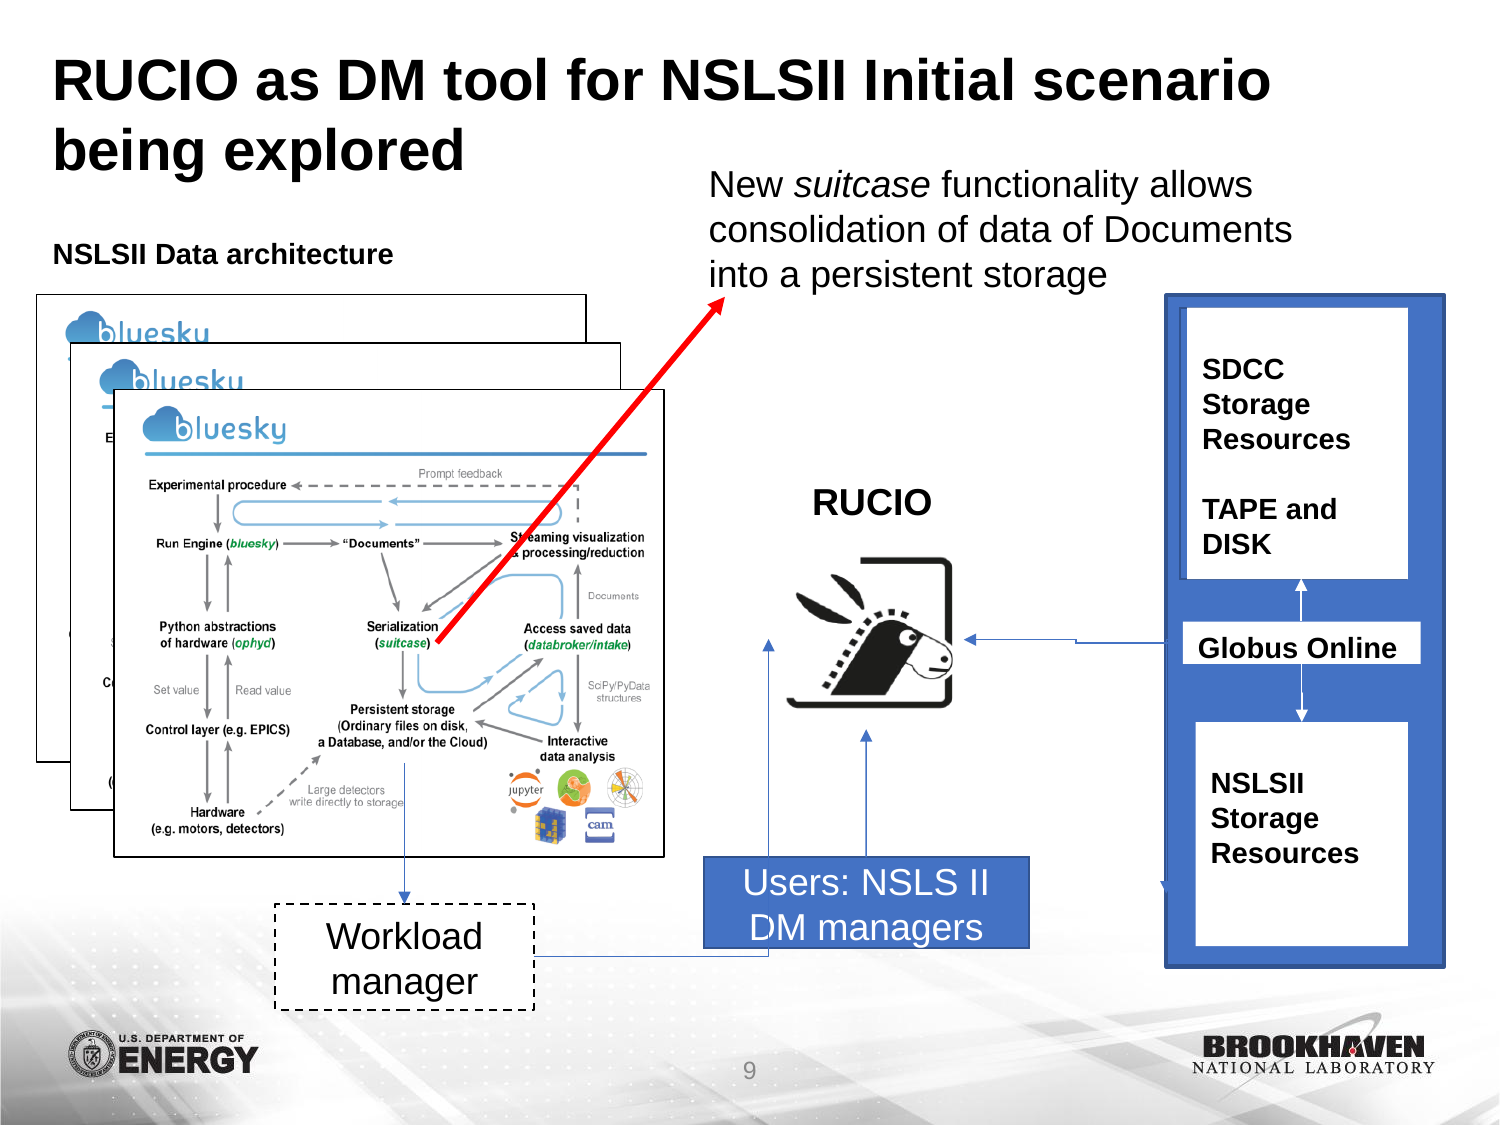

RUCIO as DM tool for NSLSII Initial scenario being explored
New suitcase functionality allows consolidation of data of Documents into a persistent storage
NSLSII Data architecture
SDCC
Storage
Resources
TAPE and DISK
RUCIO
Globus Online
NSLSII
Storage
Resources
Users: NSLS II DM managers
Workload manager